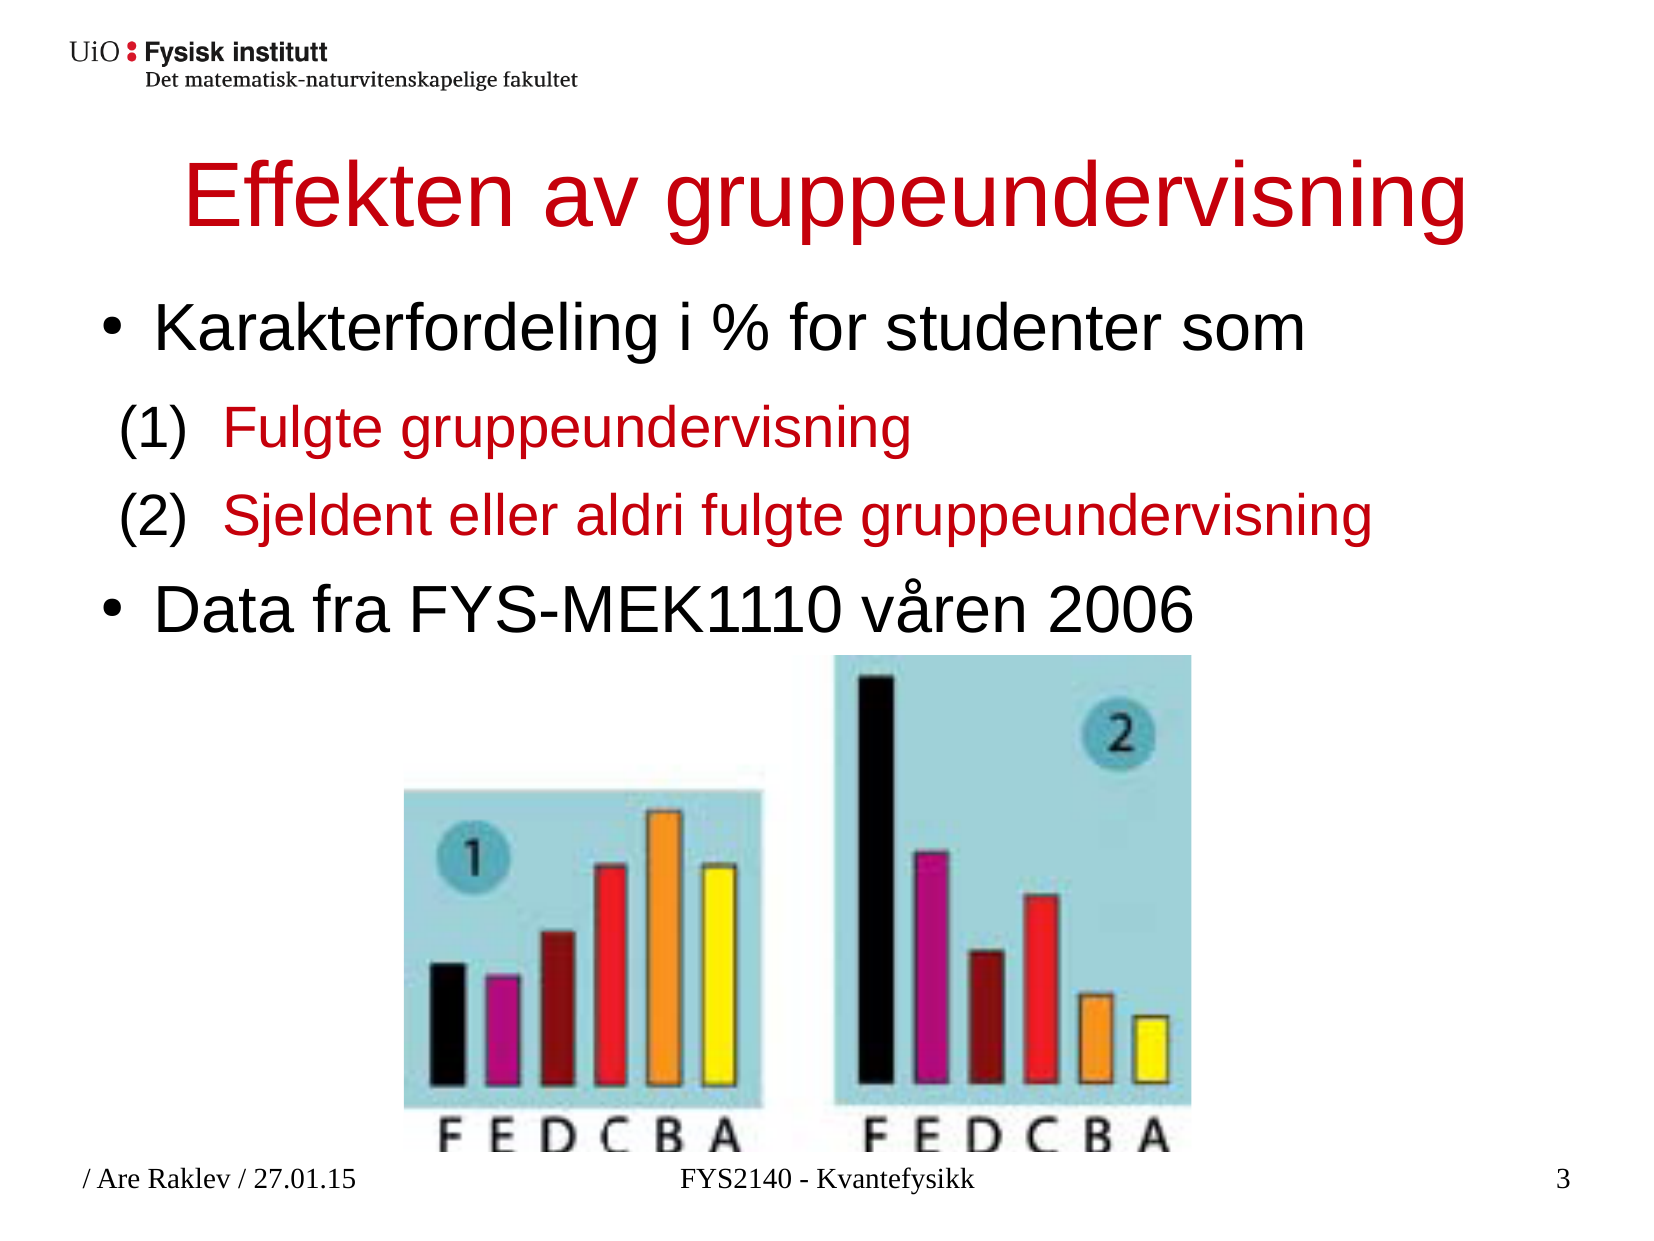

# Effekten av gruppeundervisning
Karakterfordeling i % for studenter som
Fulgte gruppeundervisning
Sjeldent eller aldri fulgte gruppeundervisning
Data fra FYS-MEK1110 våren 2006
/ Are Raklev / 27.01.15
FYS2140 - Kvantefysikk
3